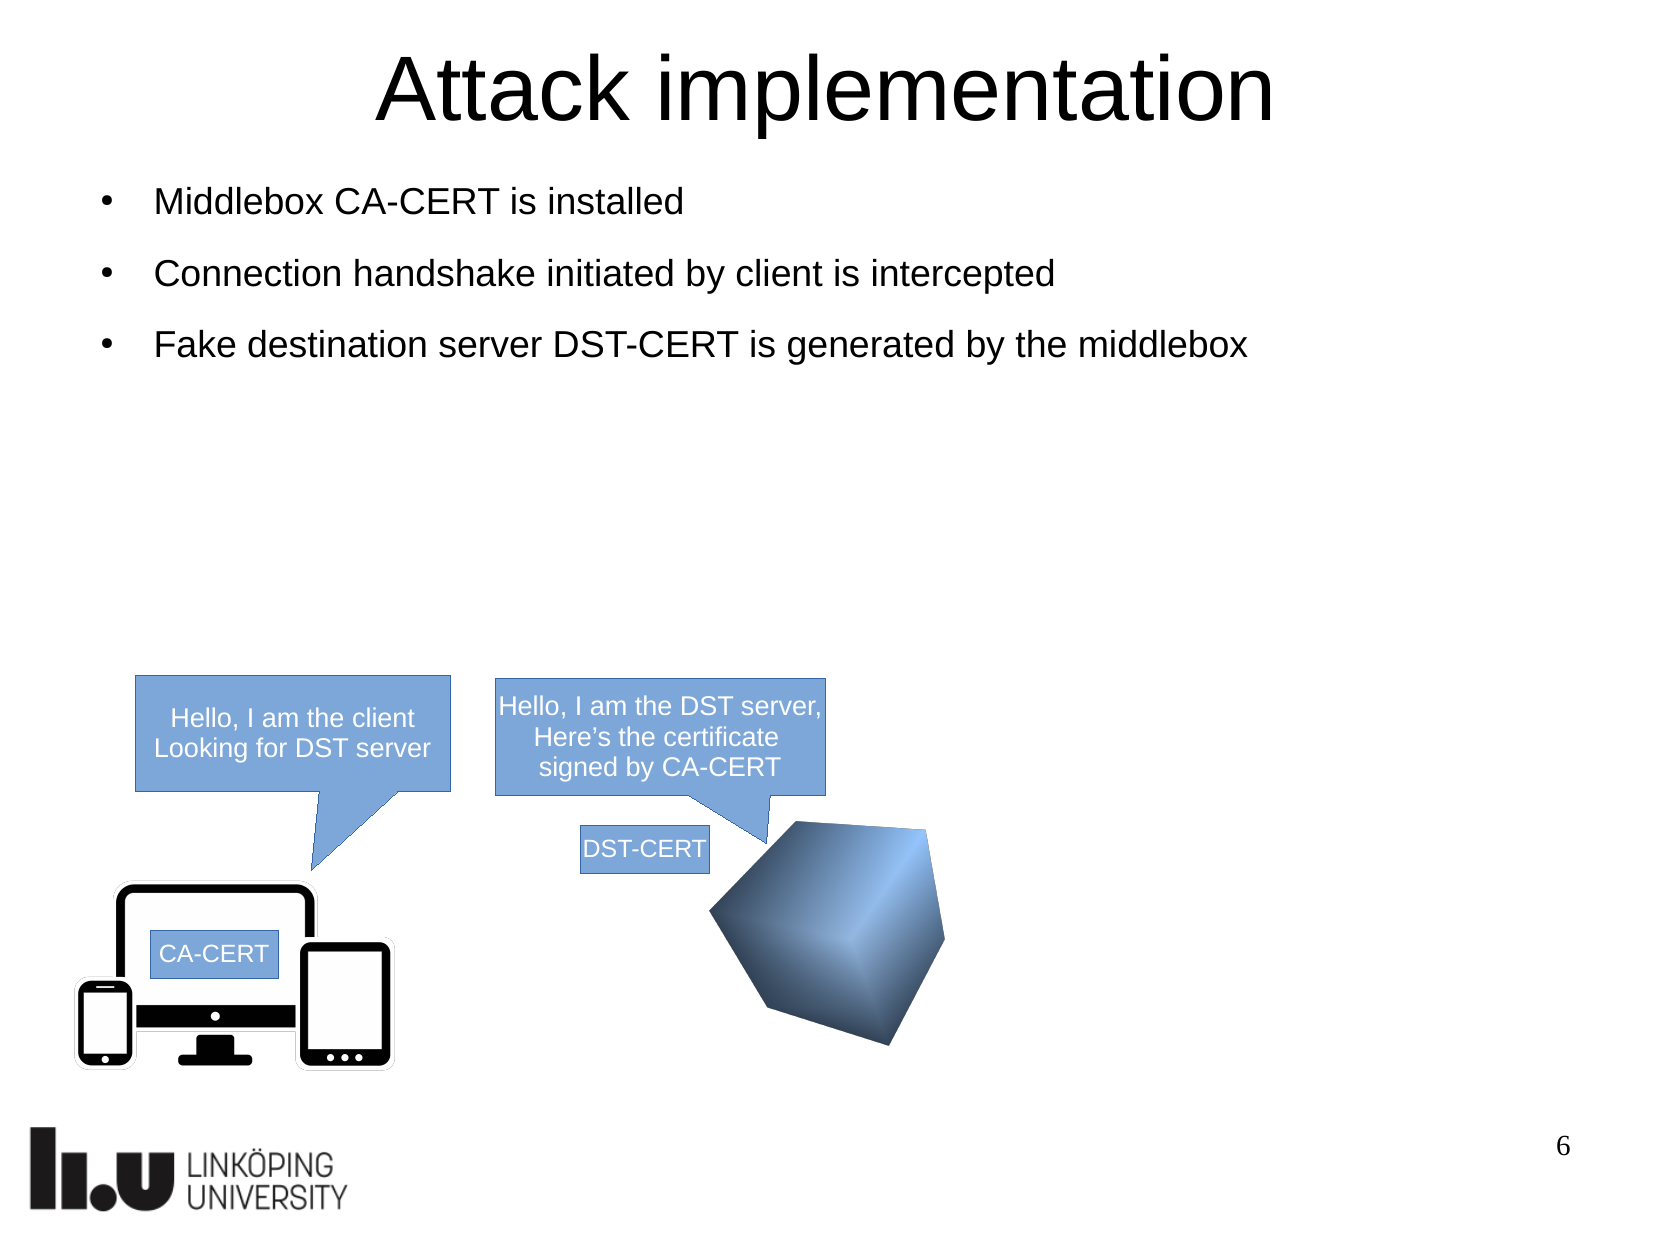

# Attack implementation
Middlebox CA-CERT is installed
Connection handshake initiated by client is intercepted
Fake destination server DST-CERT is generated by the middlebox
Hello, I am the client
Looking for DST server
Hello, I am the DST server,
Here’s the certificate
signed by CA-CERT
DST-CERT
CA-CERT
6